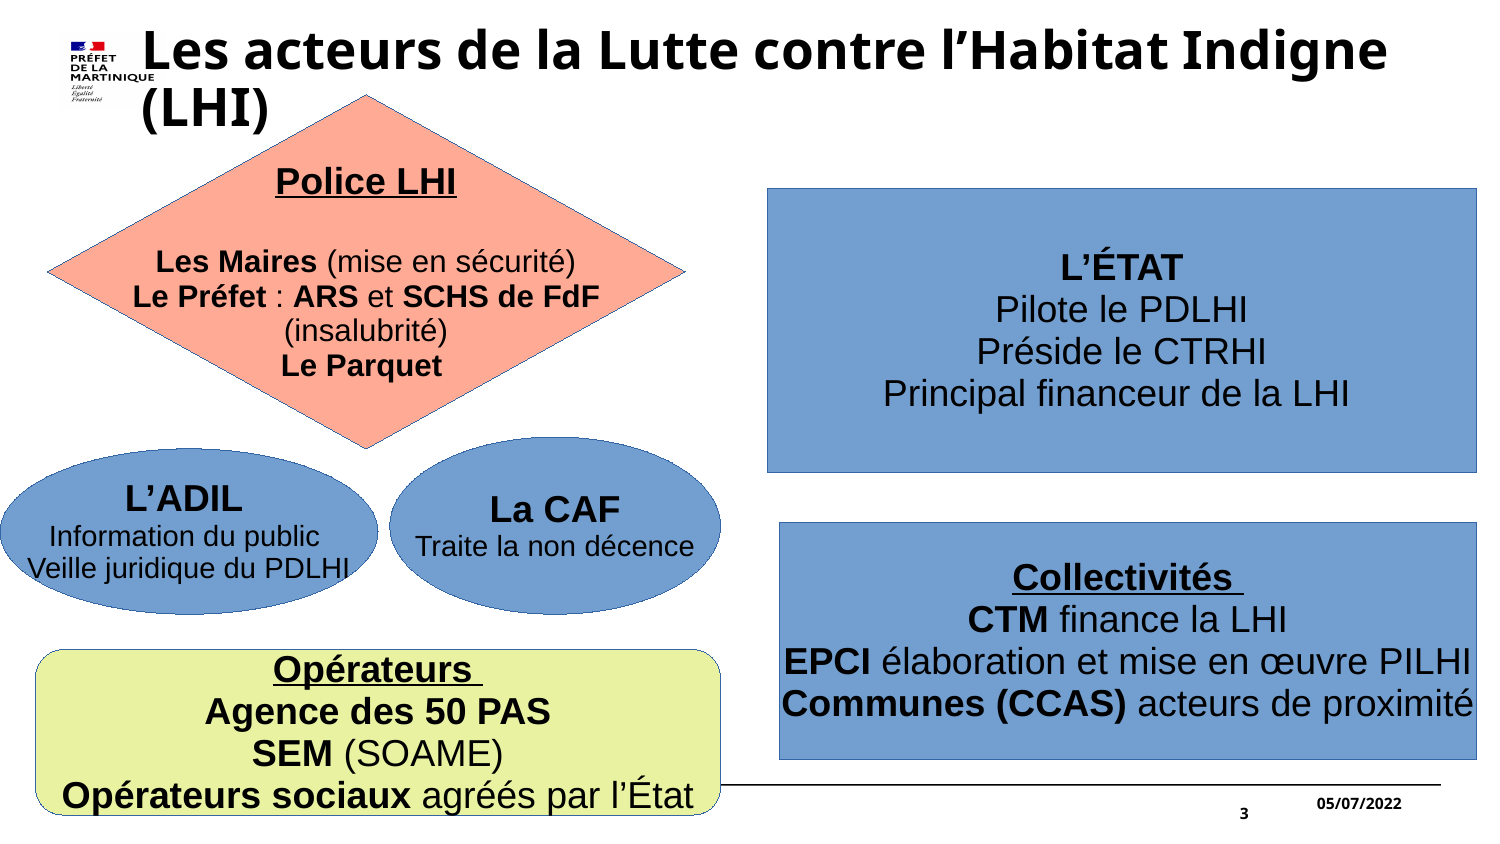

# Les acteurs de la Lutte contre l’Habitat Indigne (LHI)
Police LHI
Les Maires (mise en sécurité)
Le Préfet : ARS et SCHS de FdF
(insalubrité)
Le Parquet
L’ÉTAT
Pilote le PDLHI
Préside le CTRHI
Principal financeur de la LHI
La CAF
Traite la non décence
L’ADIL
Information du public
Veille juridique du PDLHI
Collectivités
CTM finance la LHI
EPCI élaboration et mise en œuvre PILHI
Communes (CCAS) acteurs de proximité
Opérateurs
Agence des 50 PAS
SEM (SOAME)
Opérateurs sociaux agréés par l’État
05/07/2022